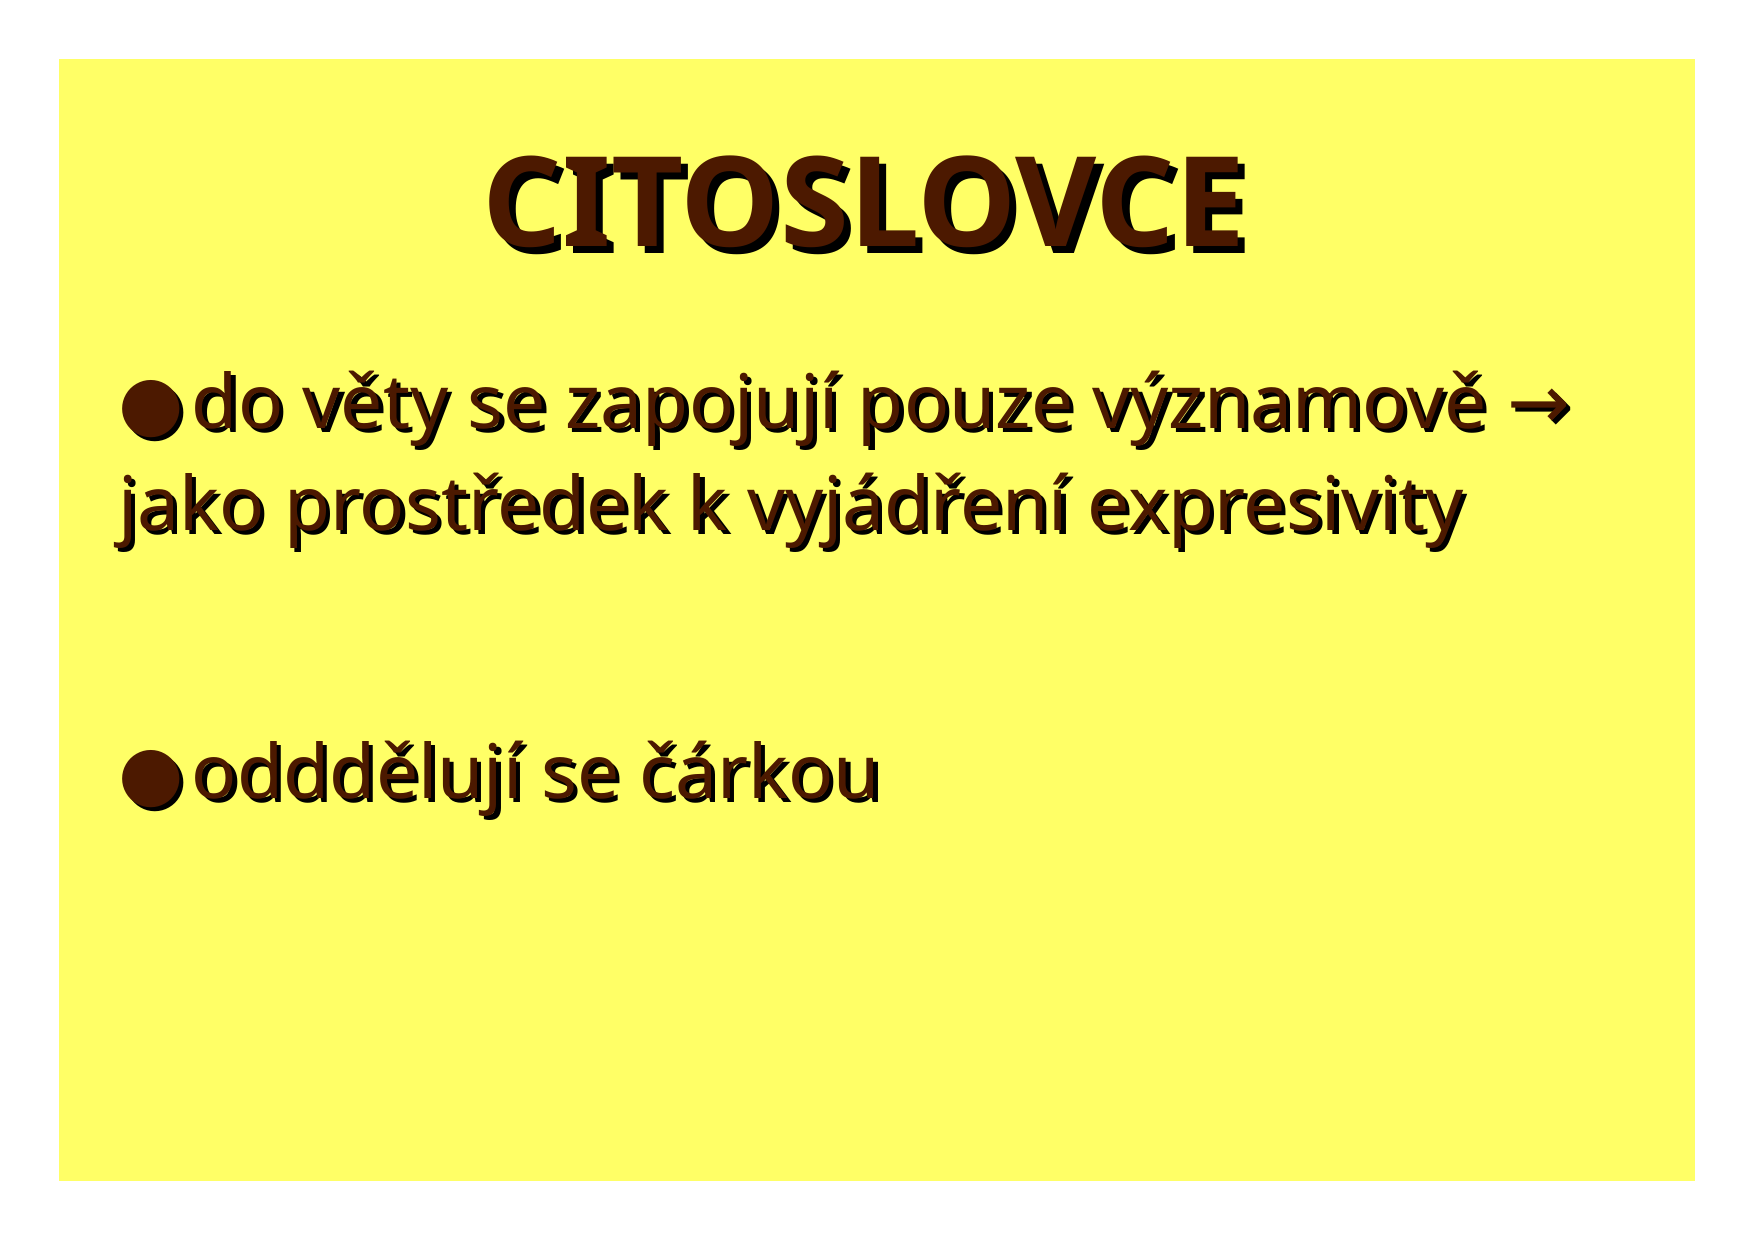

# CITOSLOVCE
●	do věty se zapojují pouze významově → jako prostředek k vyjádření expresivity
●	odddělují se čárkou